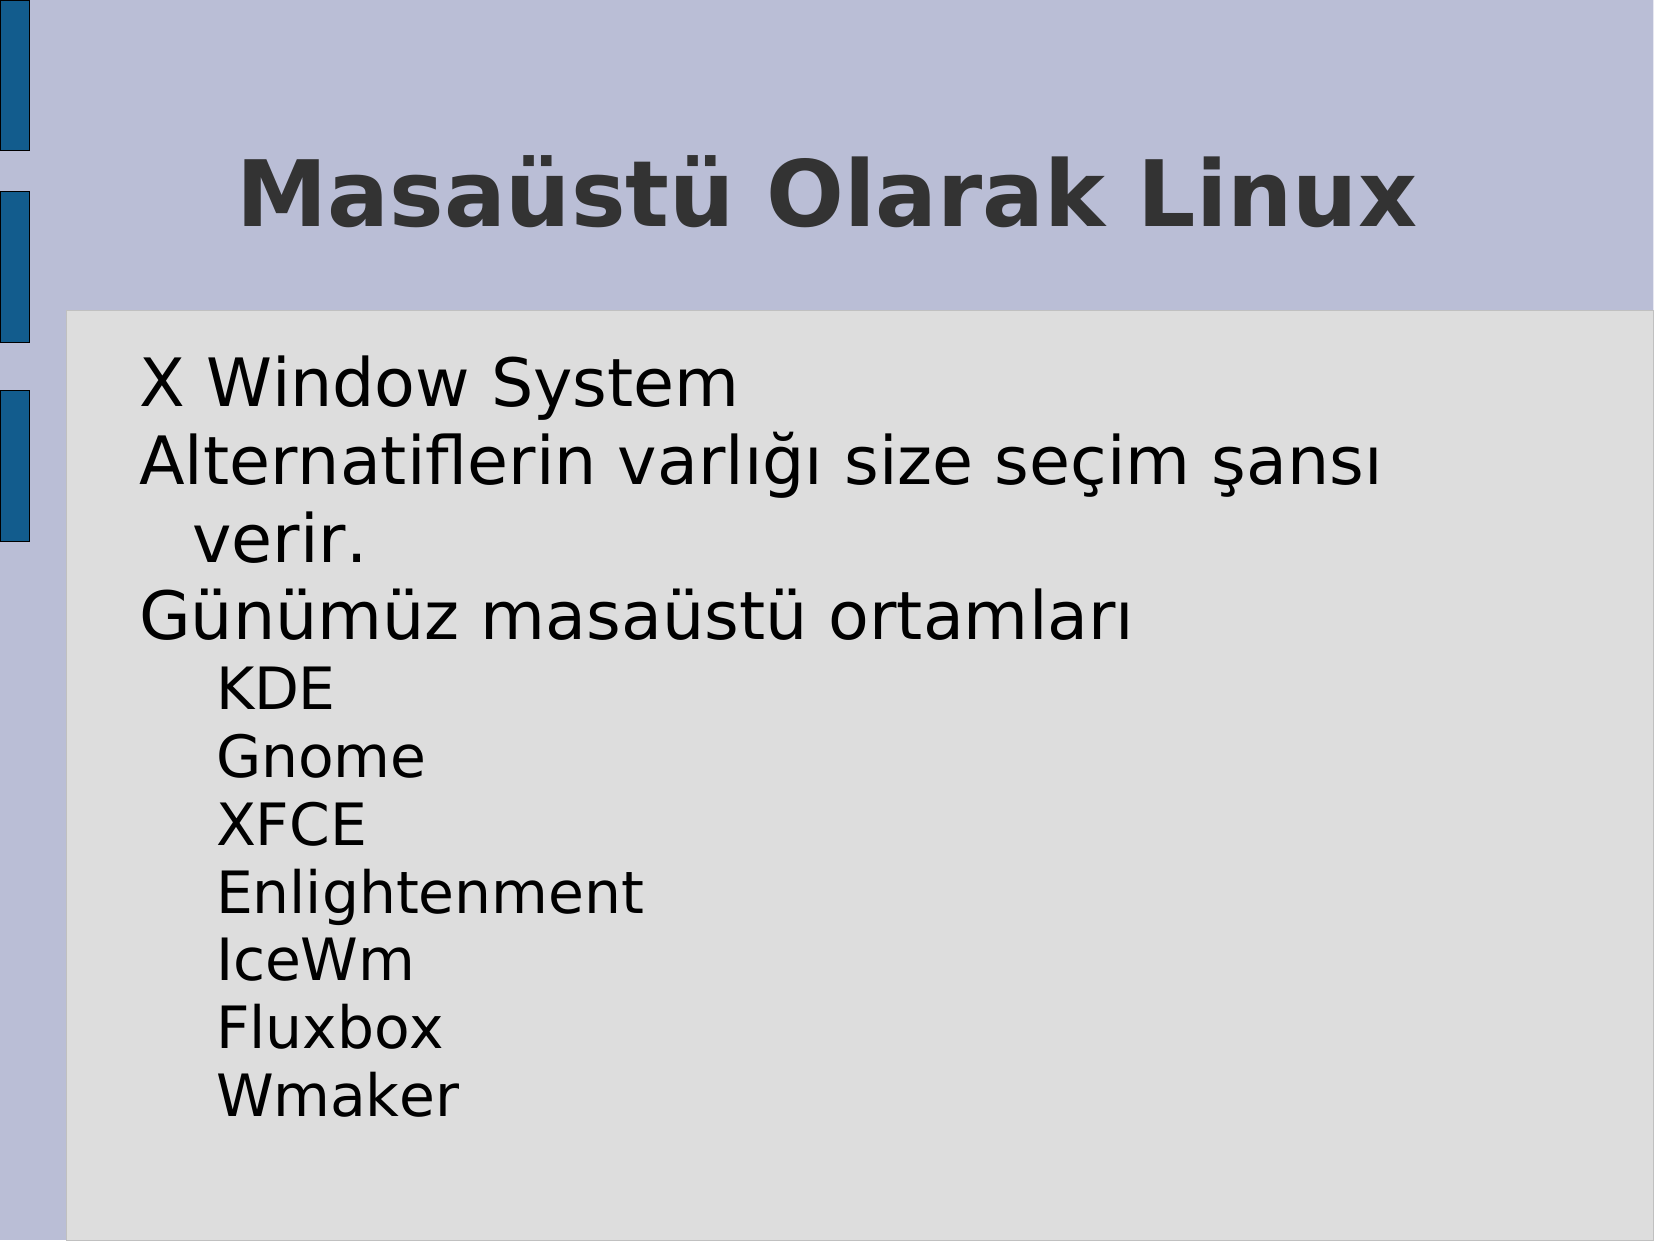

# Masaüstü Olarak Linux
X Window System
Alternatiflerin varlığı size seçim şansı verir.
Günümüz masaüstü ortamları
KDE
Gnome
XFCE
Enlightenment
IceWm
Fluxbox
Wmaker